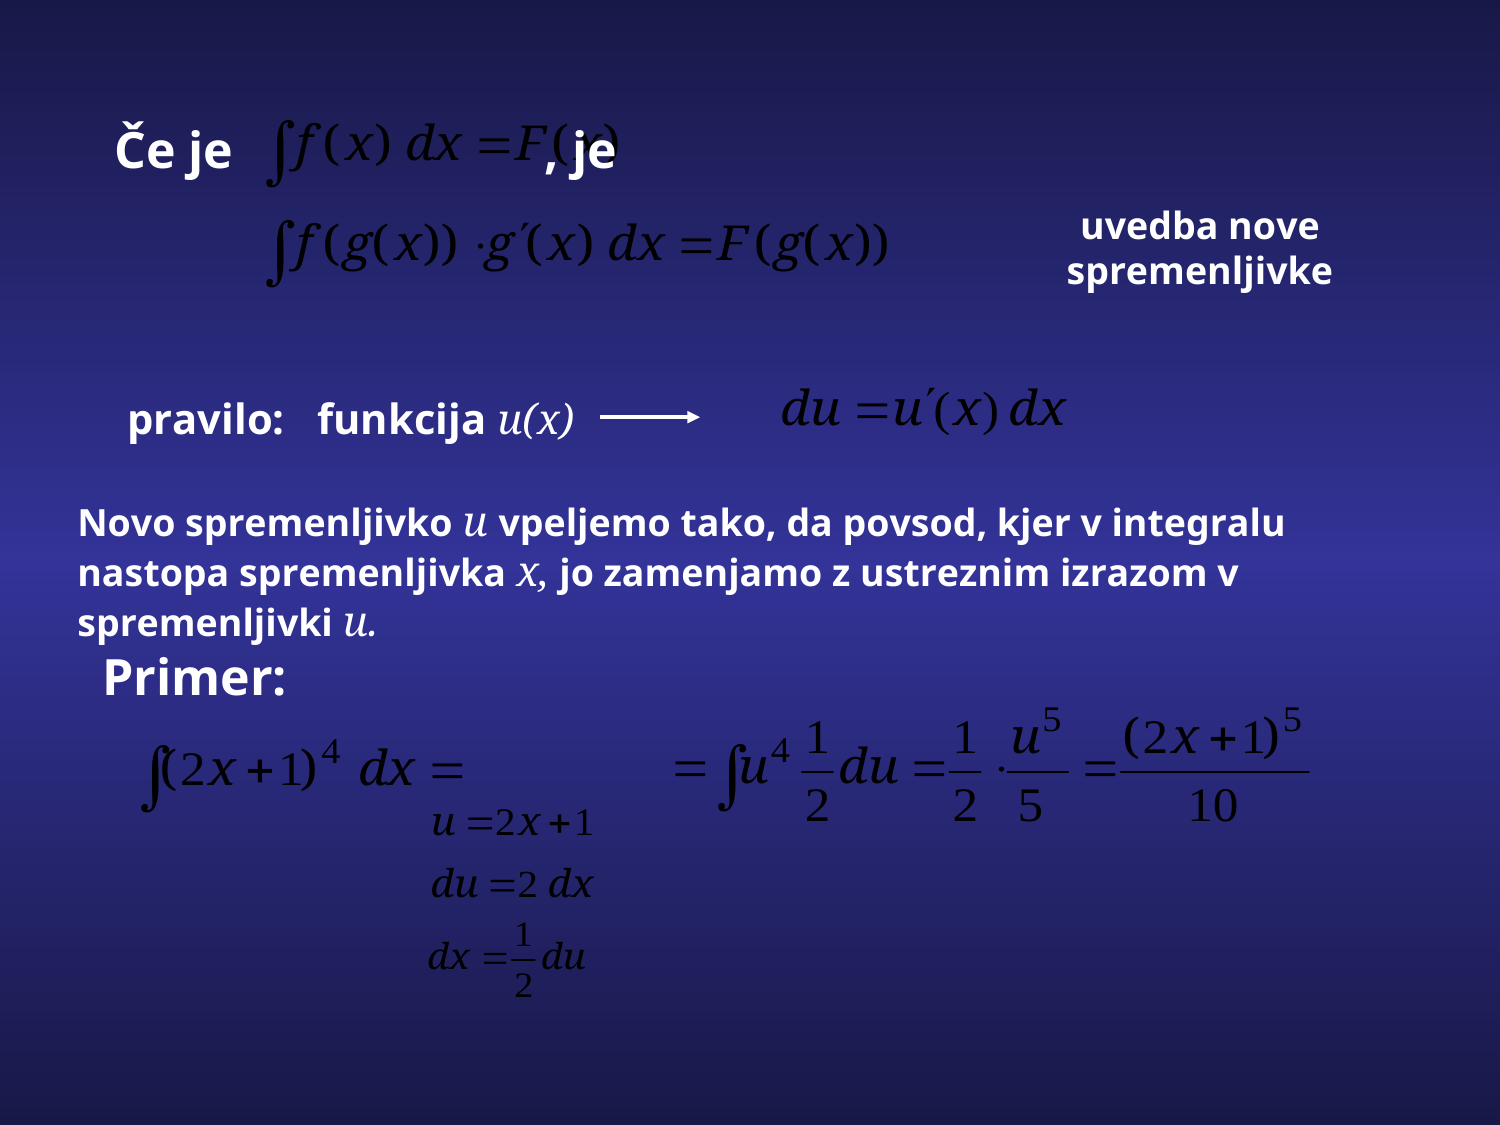

Če je , je
uvedba nove spremenljivke
pravilo: funkcija u(x)
Novo spremenljivko u vpeljemo tako, da povsod, kjer v integralu nastopa spremenljivka x, jo zamenjamo z ustreznim izrazom v spremenljivki u.
Primer: